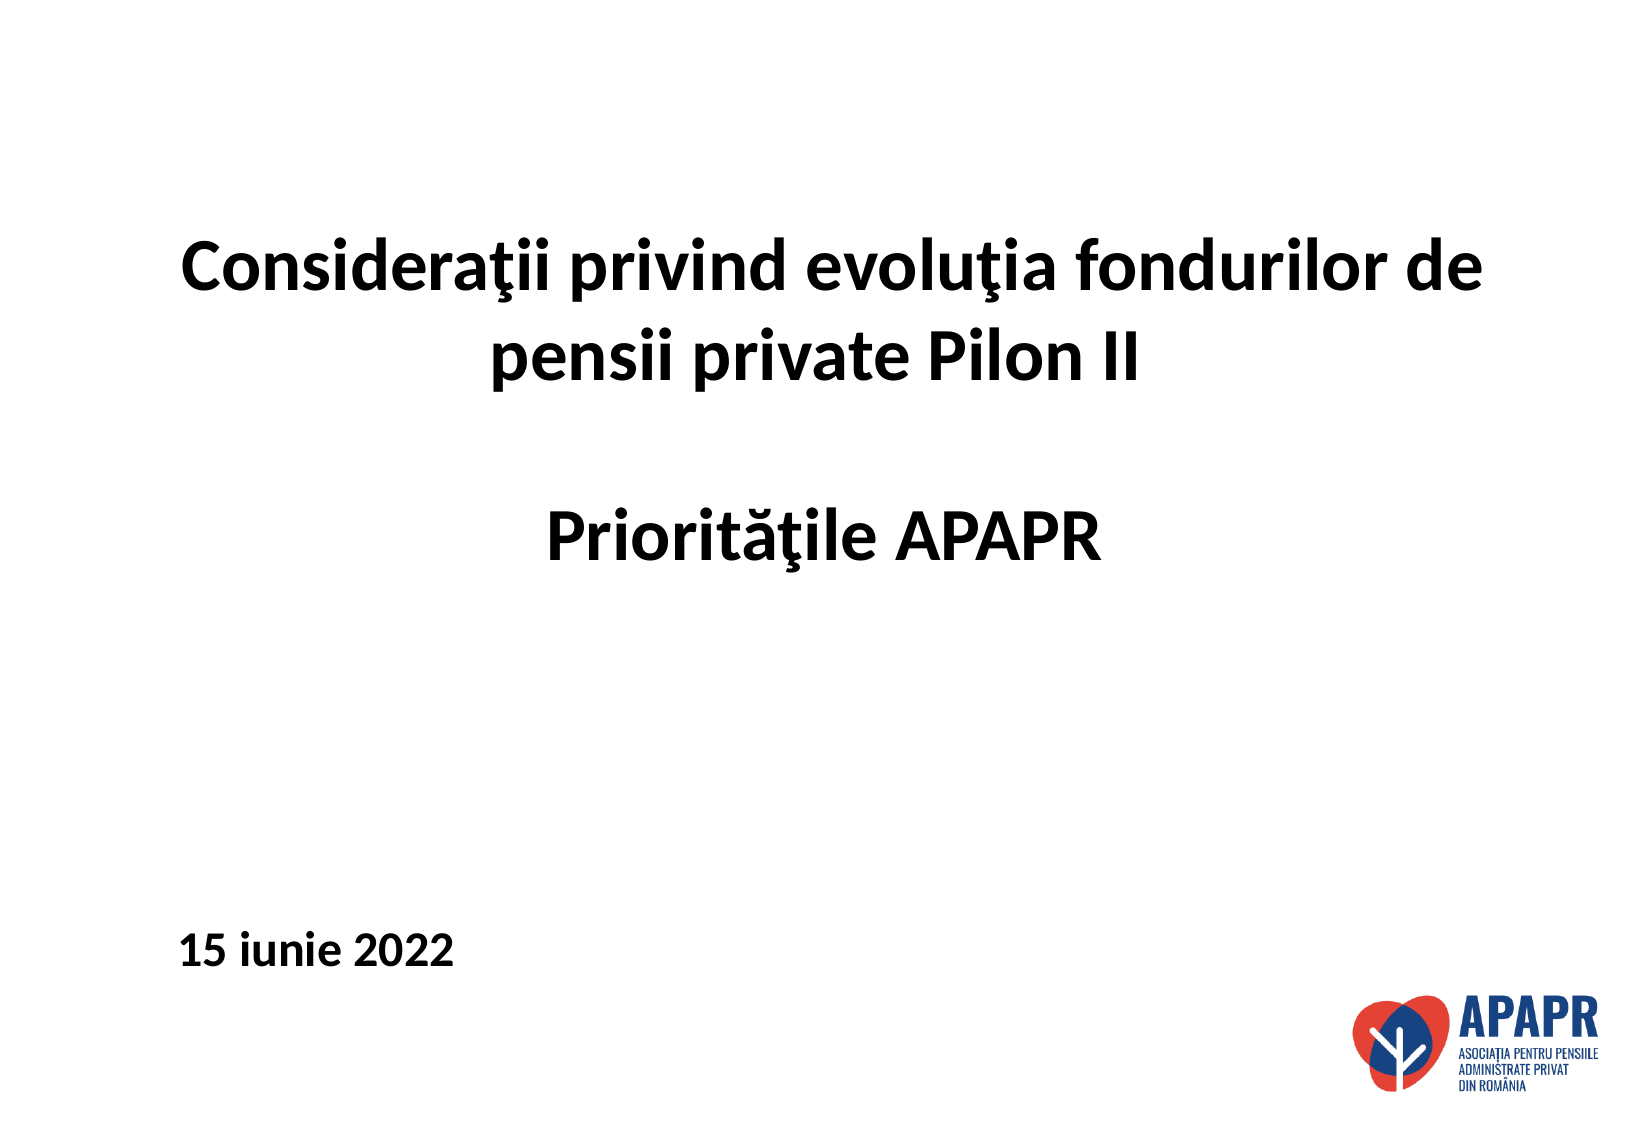

Consideraţii privind evoluţia fondurilor de pensii private Pilon II
Priorităţile APAPR
15 iunie 2022